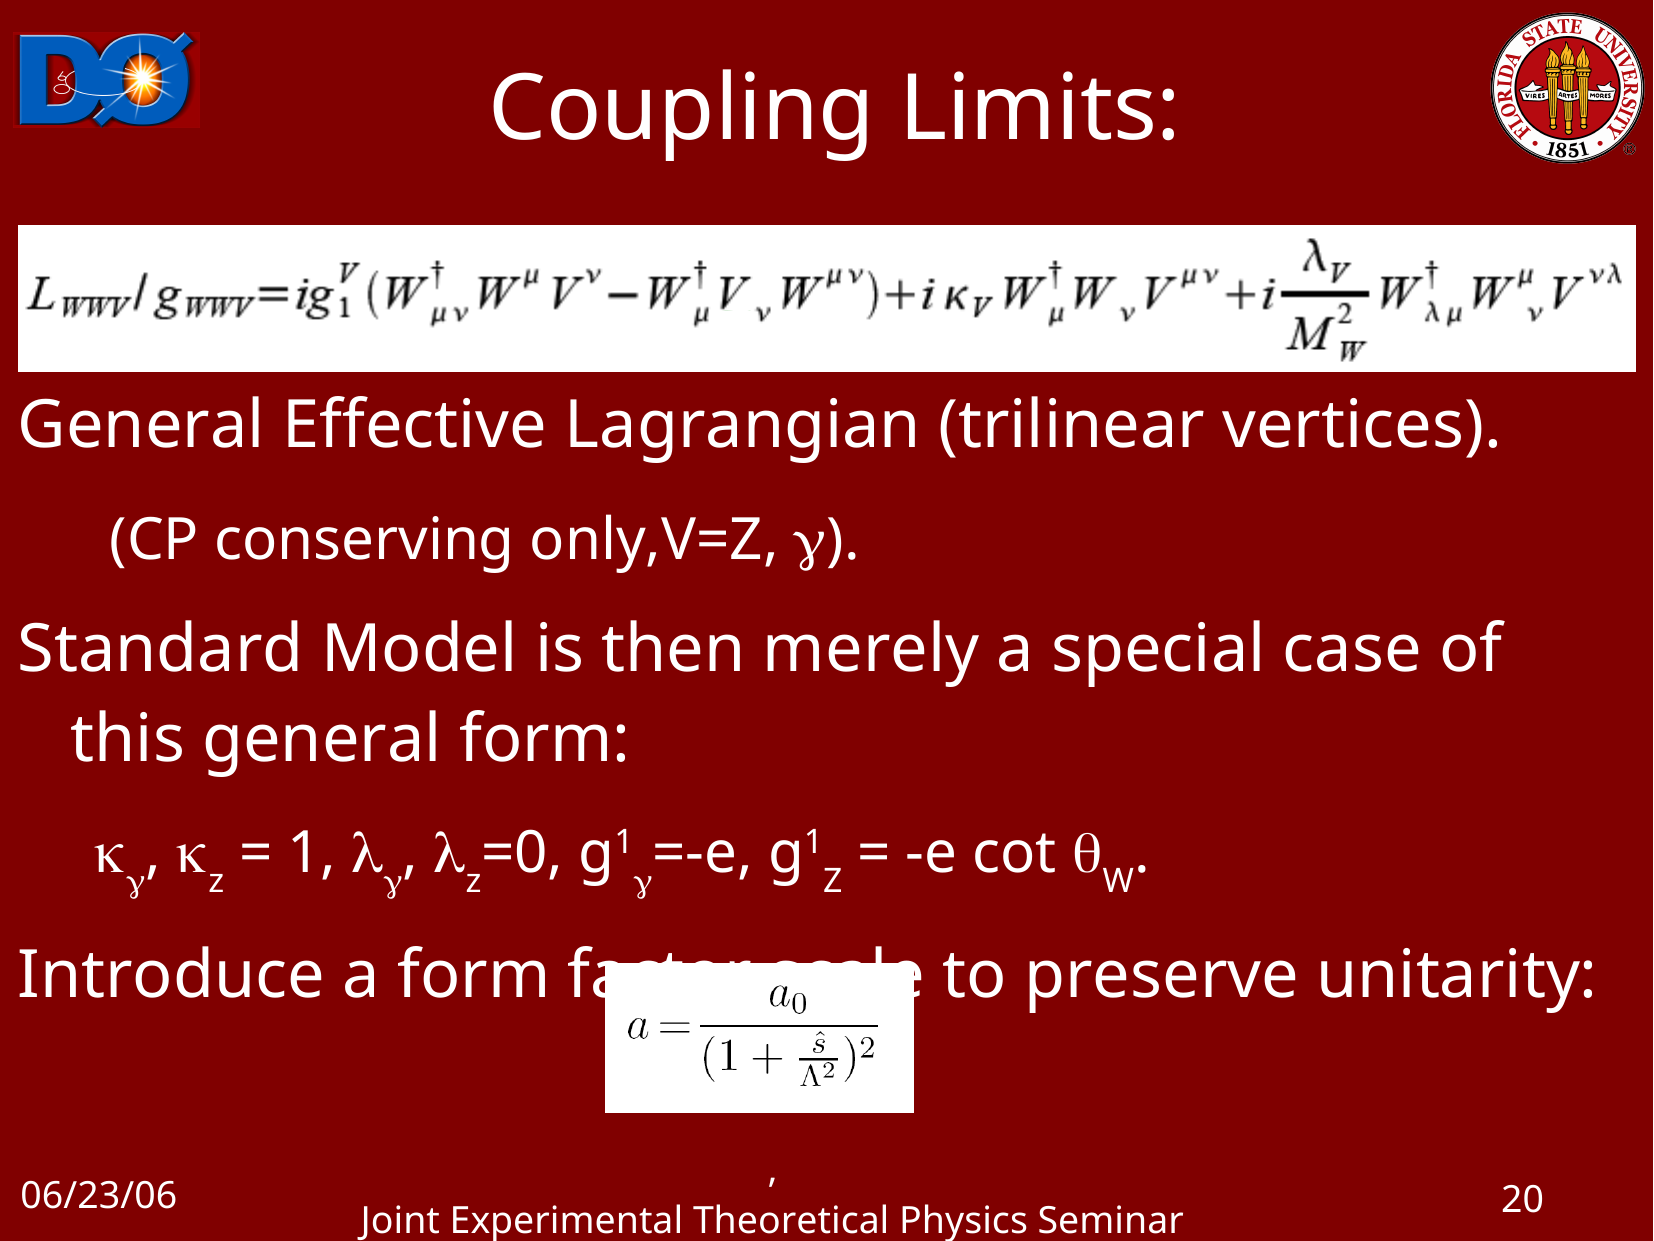

# Coupling Limits:
General Effective Lagrangian (trilinear vertices).
 (CP conserving only,V=Z, g).
Standard Model is then merely a special case of this general form:
kg, kz = 1, lg, lz=0, g1g=-e, g1Z = -e cot qW.
Introduce a form factor scale to preserve unitarity: